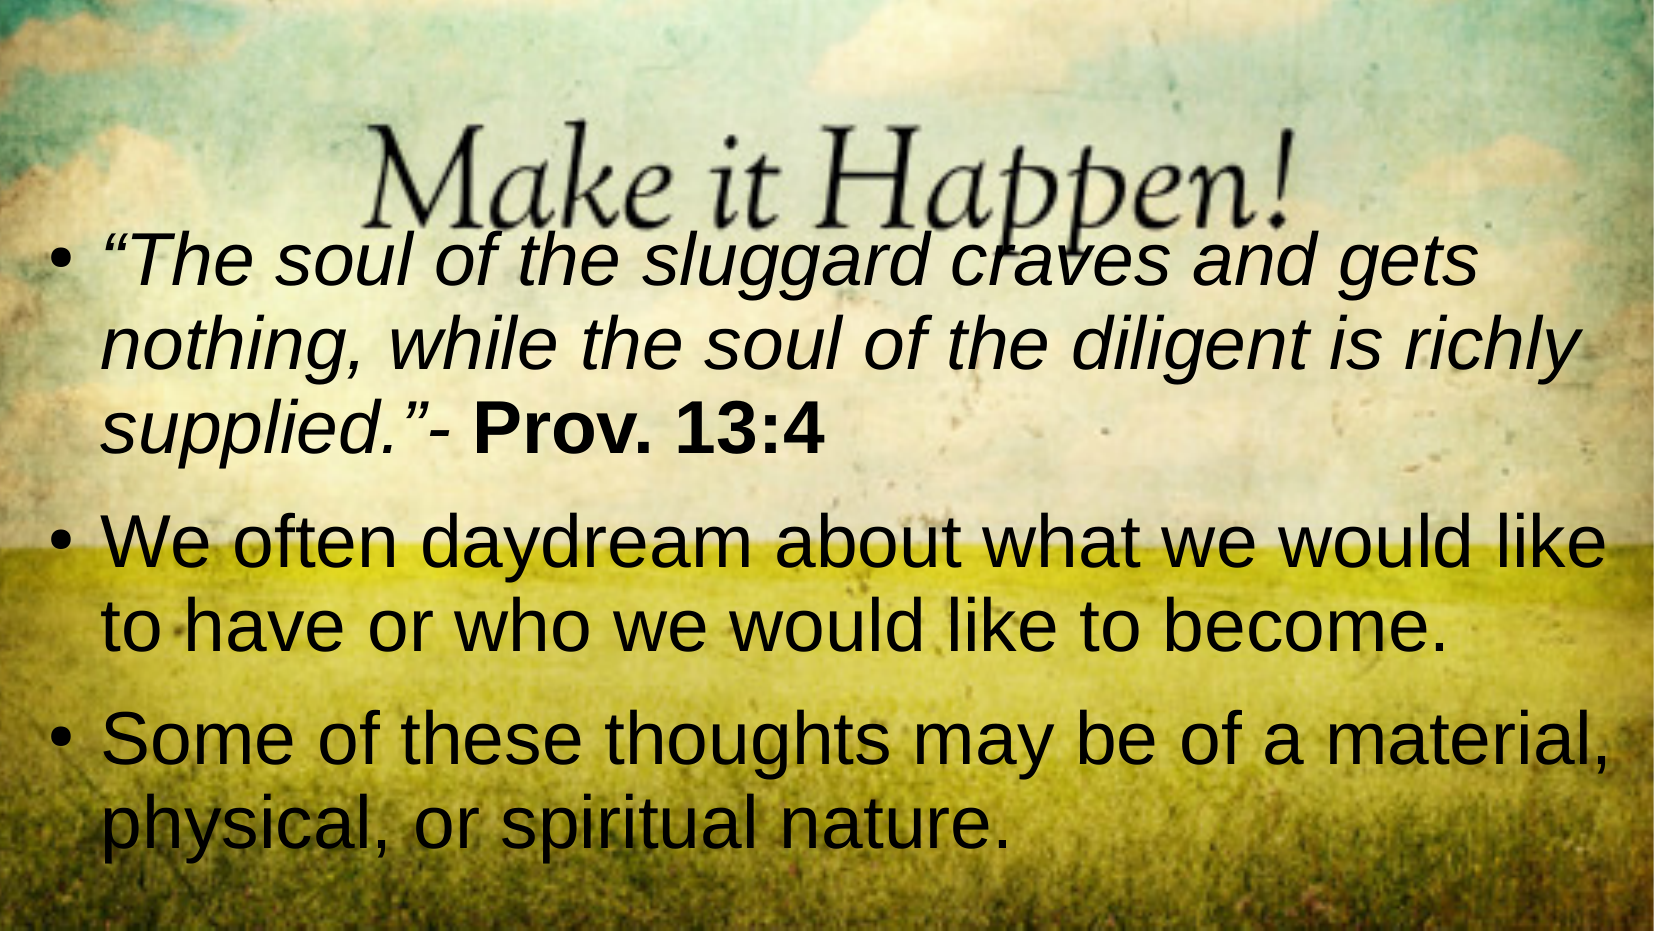

# “The soul of the sluggard craves and gets nothing, while the soul of the diligent is richly supplied.”- Prov. 13:4
We often daydream about what we would like to have or who we would like to become.
Some of these thoughts may be of a material, physical, or spiritual nature.